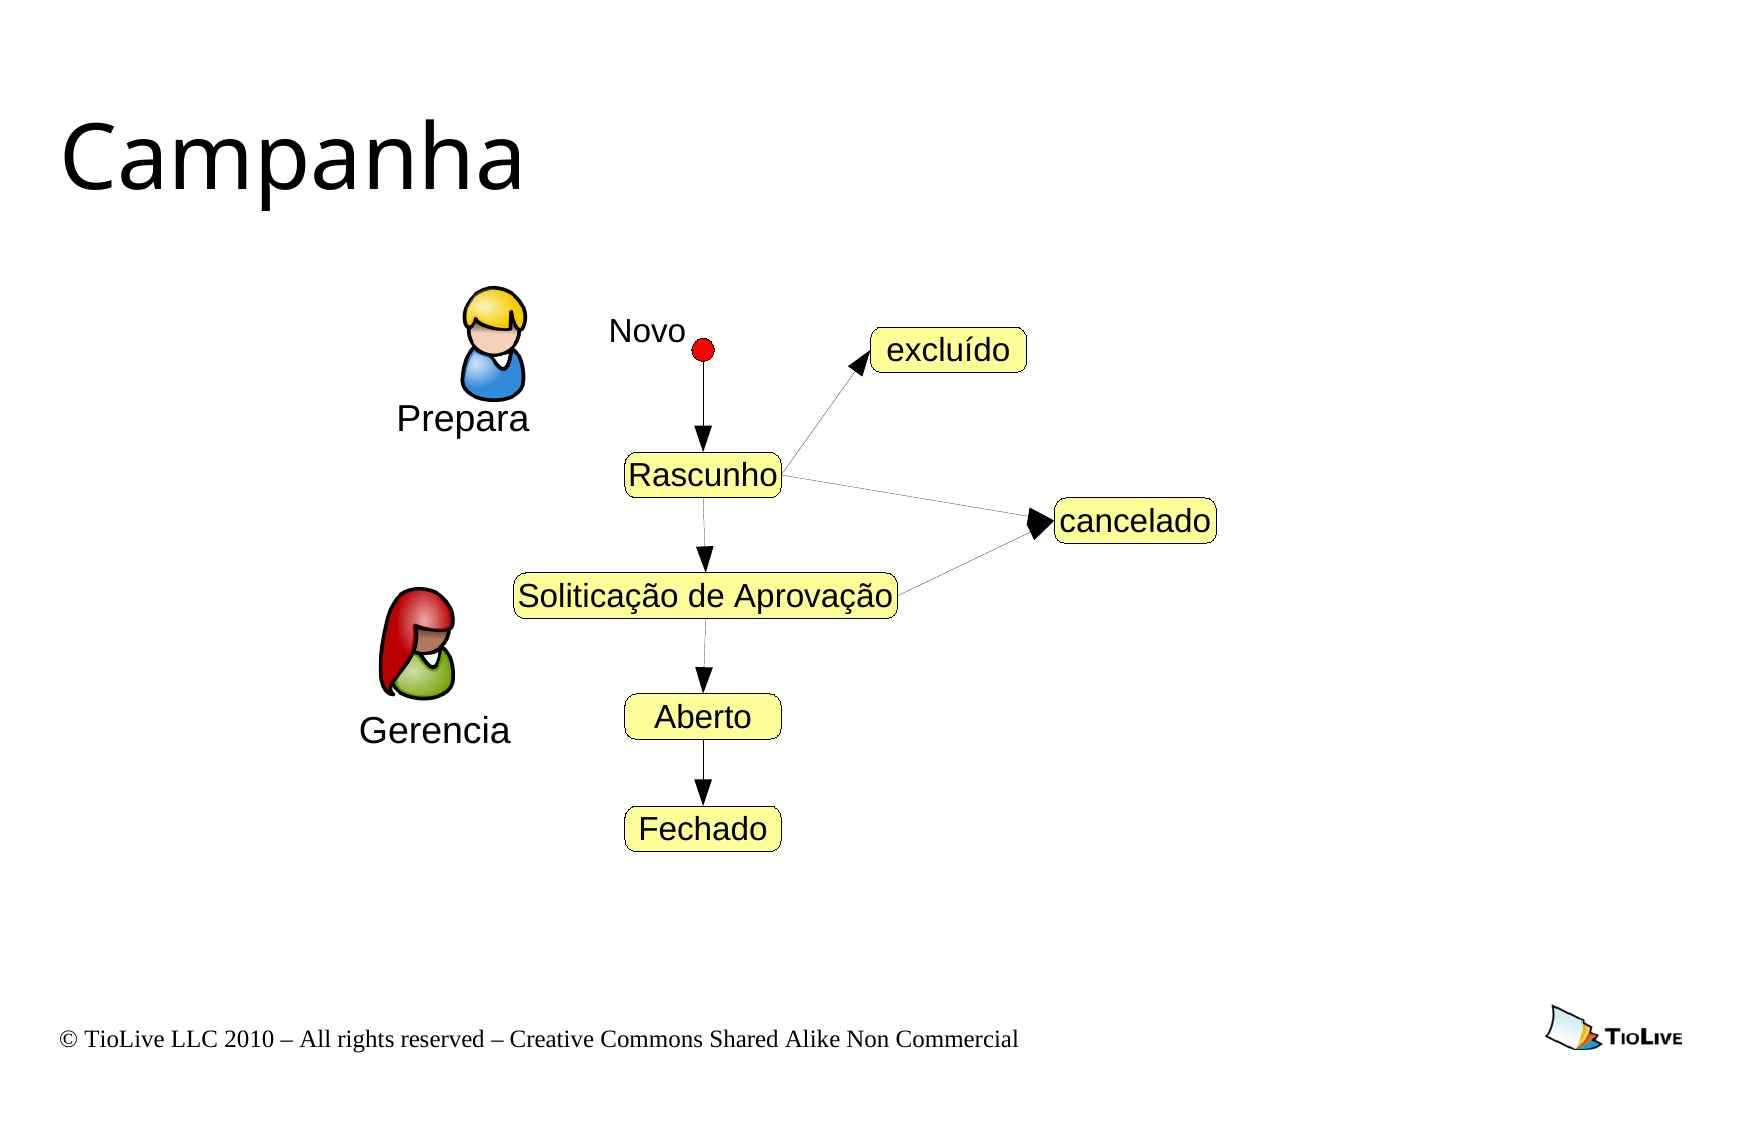

# Campanha
Novo
excluído
Prepara
Rascunho
cancelado
Soliticação de Aprovação
Aberto
Gerencia
Fechado